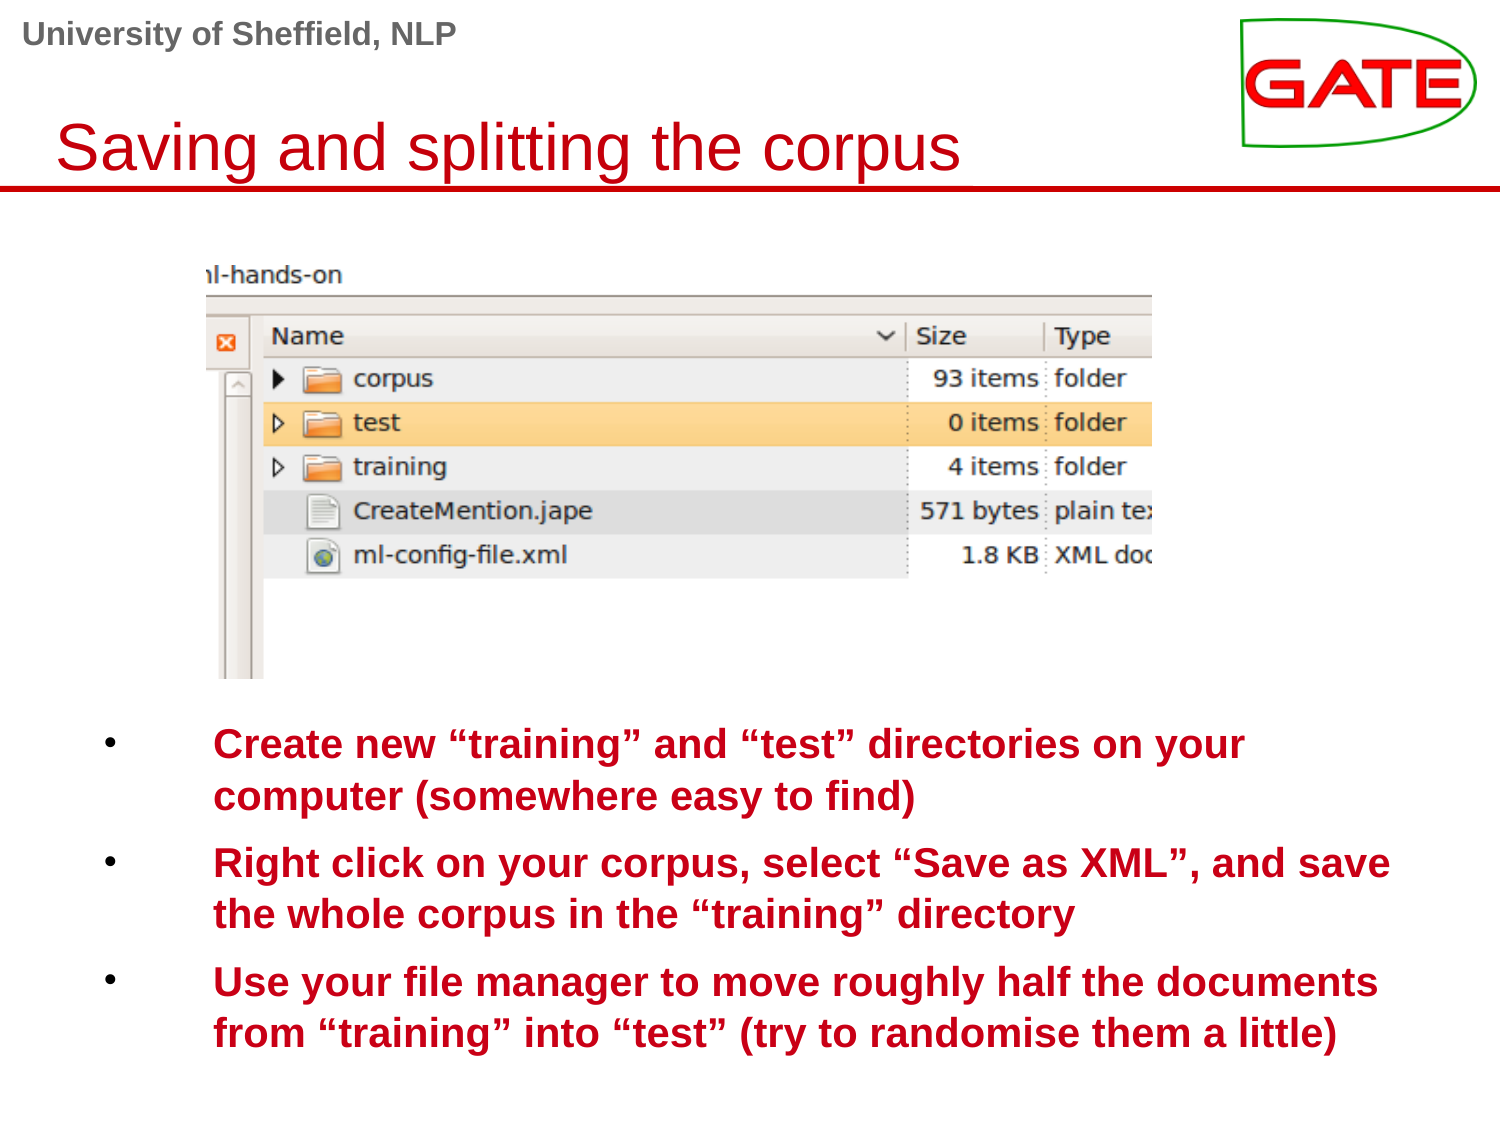

# Saving and splitting the corpus
Create new “training” and “test” directories on your computer (somewhere easy to find)
Right click on your corpus, select “Save as XML”, and save the whole corpus in the “training” directory
Use your file manager to move roughly half the documents from “training” into “test” (try to randomise them a little)